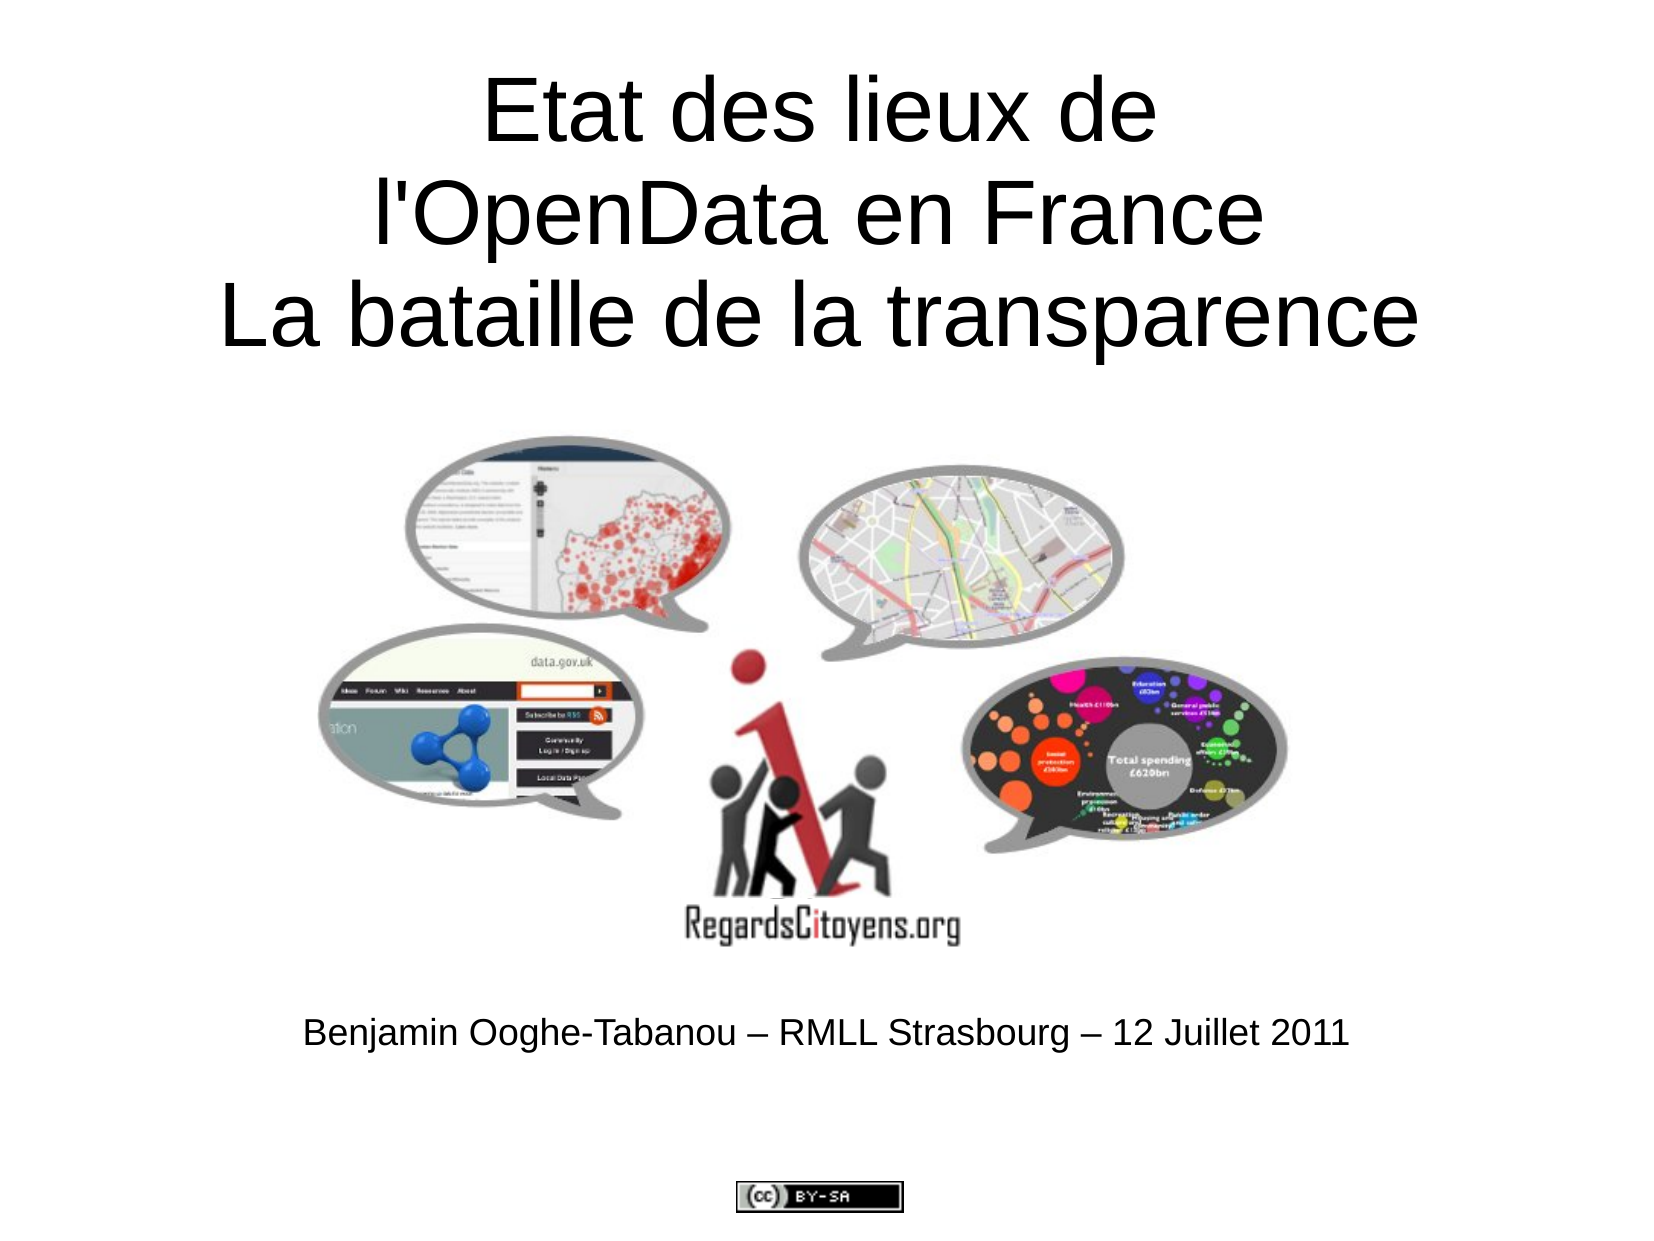

# Etat des lieux de l'OpenData en France La bataille de la transparence
Benjamin Ooghe-Tabanou – RMLL Strasbourg – 12 Juillet 2011